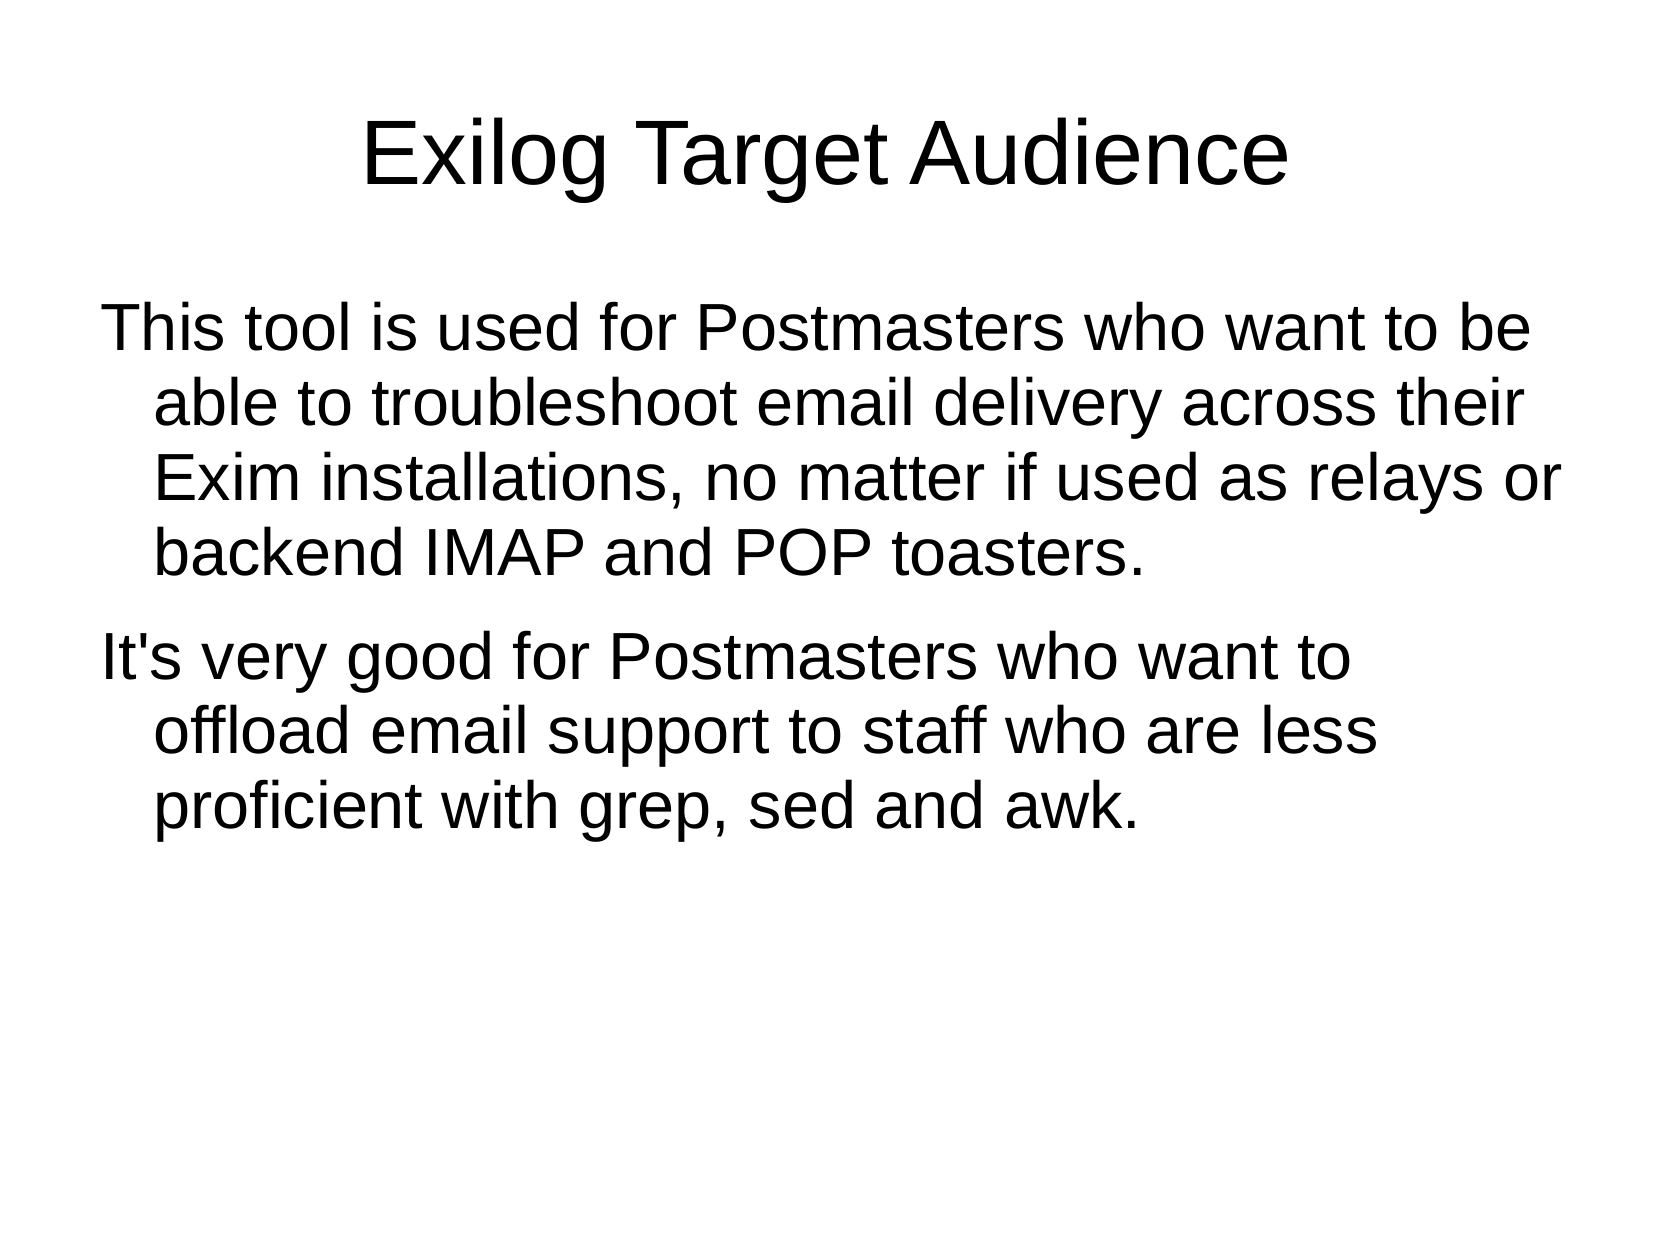

# Exilog Target Audience
This tool is used for Postmasters who want to be able to troubleshoot email delivery across their Exim installations, no matter if used as relays or backend IMAP and POP toasters.
It's very good for Postmasters who want to offload email support to staff who are less proficient with grep, sed and awk.